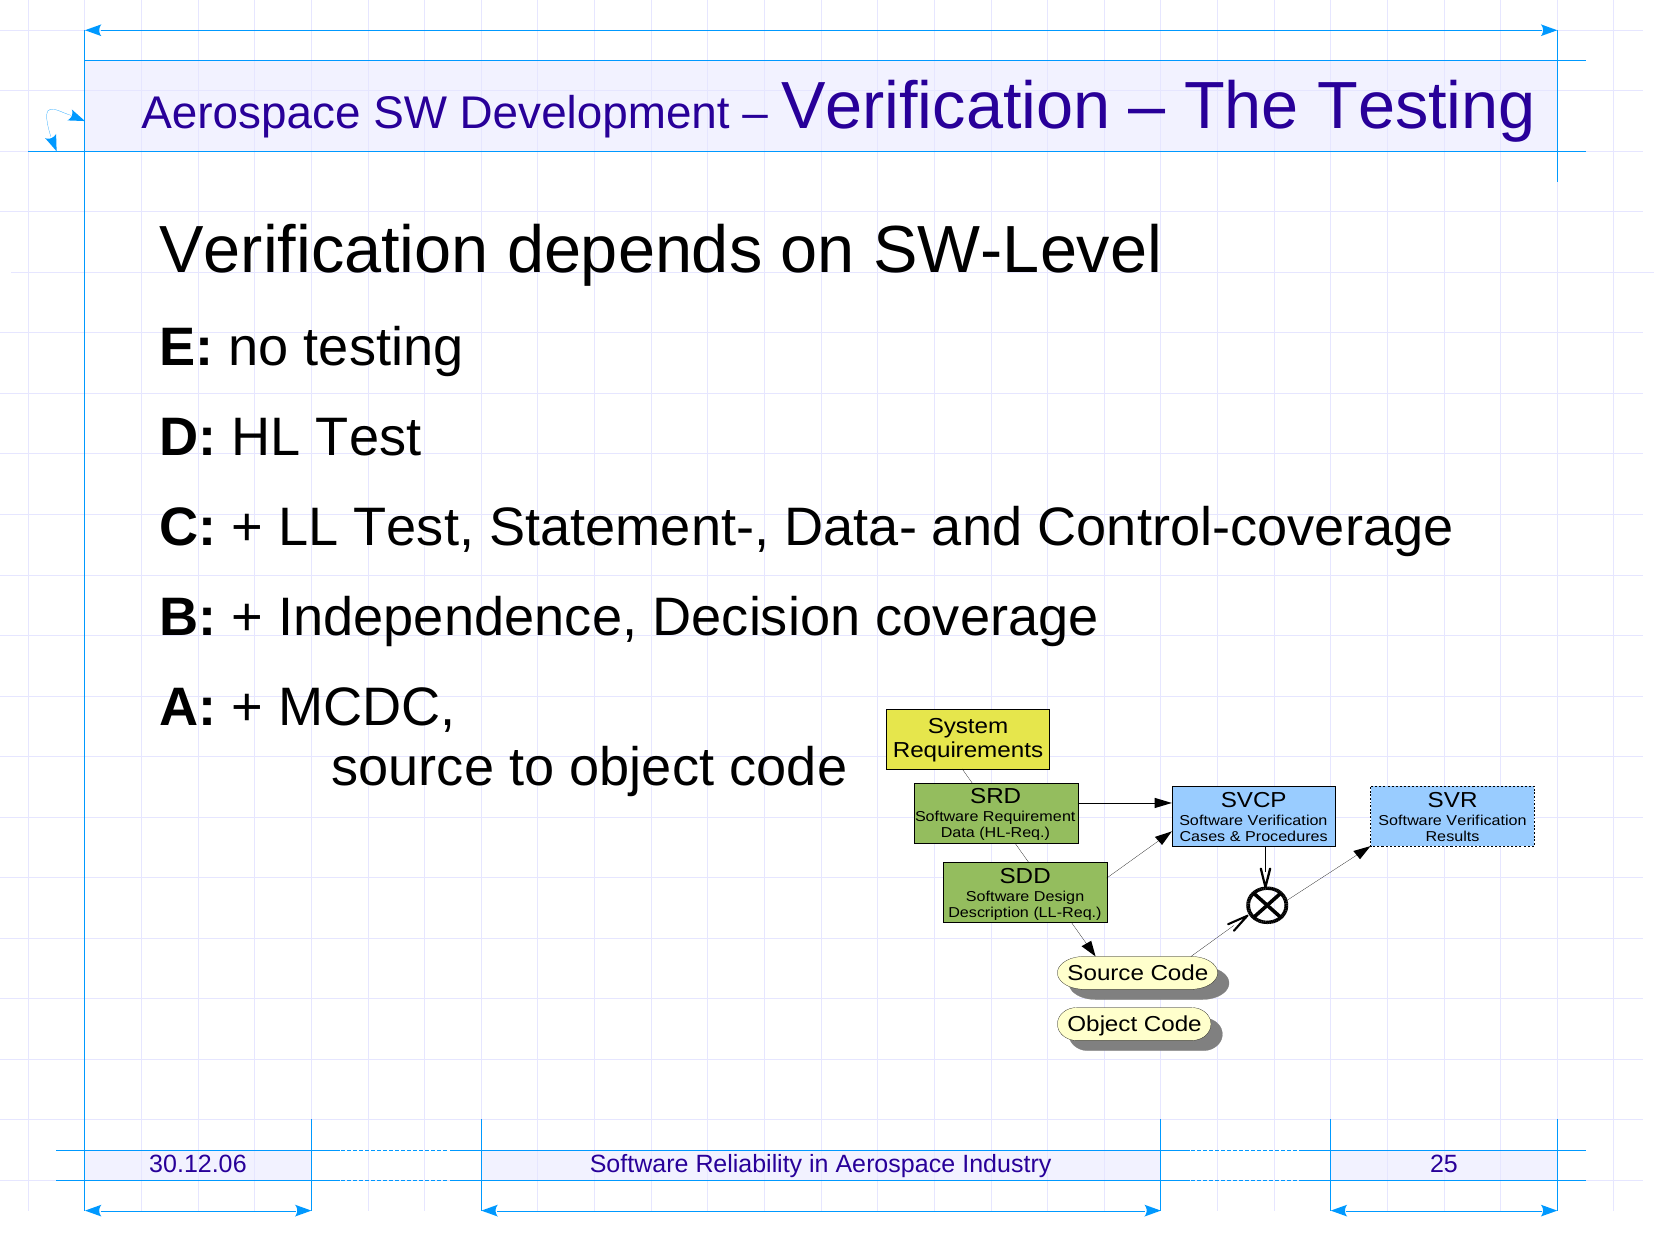

# Aerospace SW Development – Verification – The Testing
Verification depends on SW-Level
E: no testing
D: HL Test
C: + LL Test, Statement-, Data- and Control-coverage
B: + Independence, Decision coverage
A: + MCDC,
	 source to object code
30.12.06
Software Reliability in Aerospace Industry
25